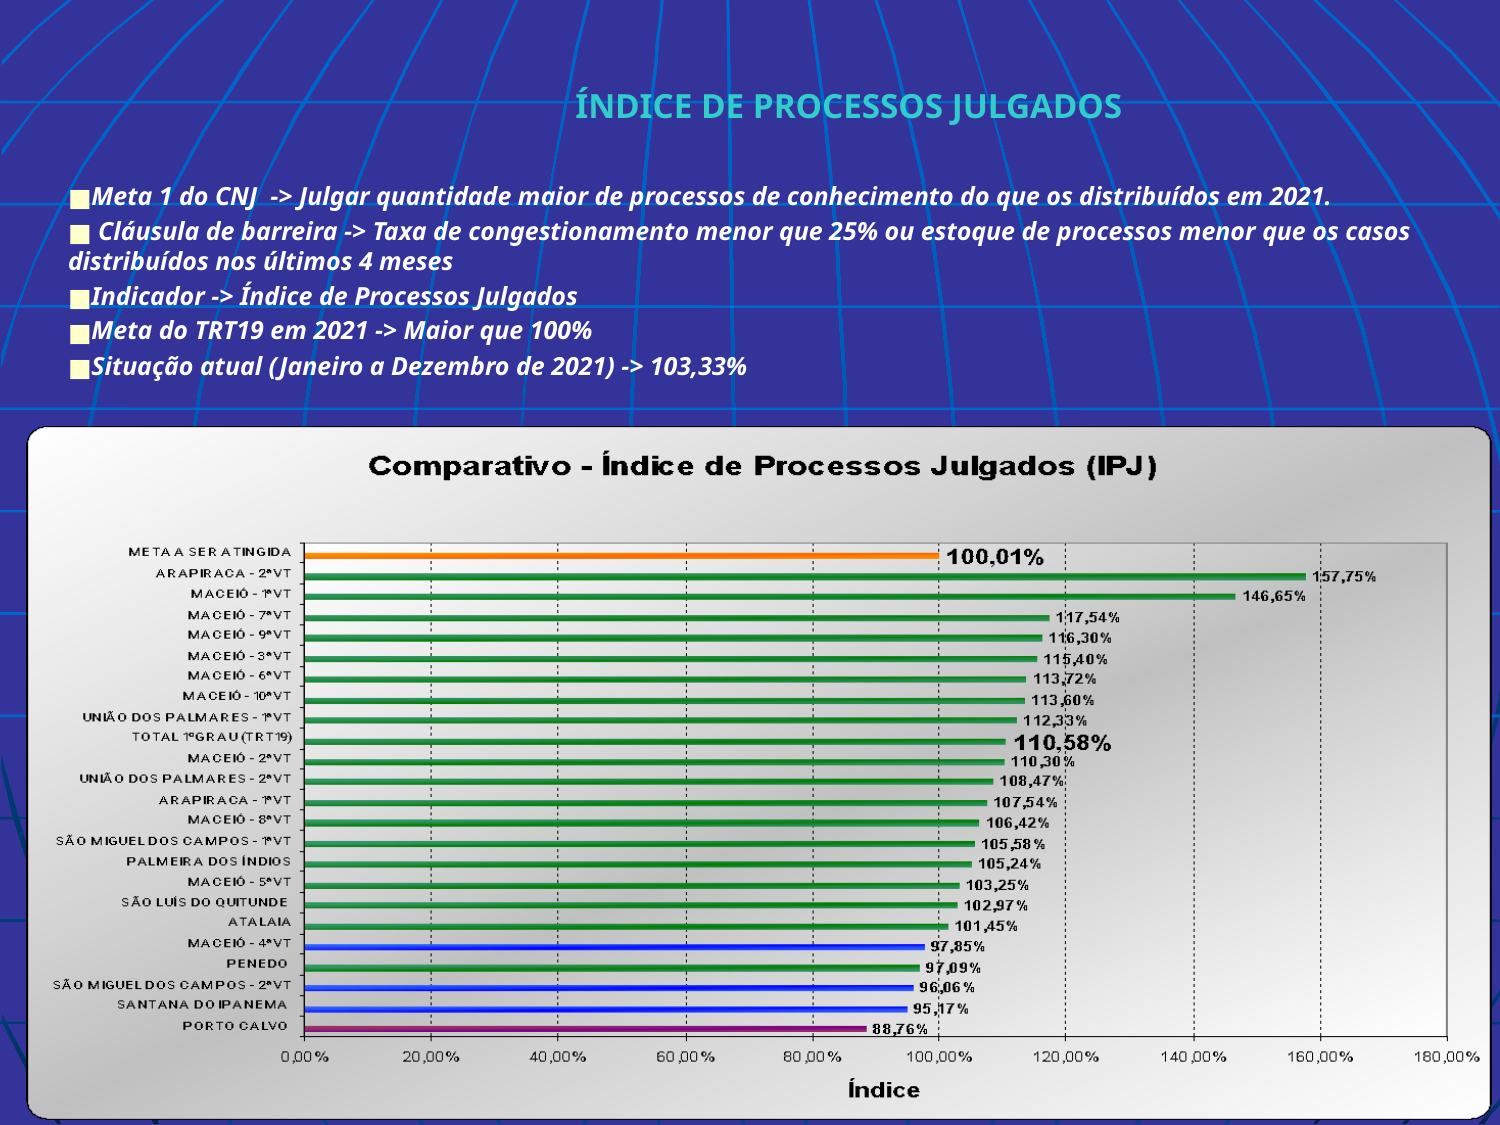

ÍNDICE DE PROCESSOS JULGADOS
Meta 1 do CNJ -> Julgar quantidade maior de processos de conhecimento do que os distribuídos em 2021.
 Cláusula de barreira -> Taxa de congestionamento menor que 25% ou estoque de processos menor que os casos distribuídos nos últimos 4 meses
Indicador -> Índice de Processos Julgados
Meta do TRT19 em 2021 -> Maior que 100%
Situação atual (Janeiro a Dezembro de 2021) -> 103,33%